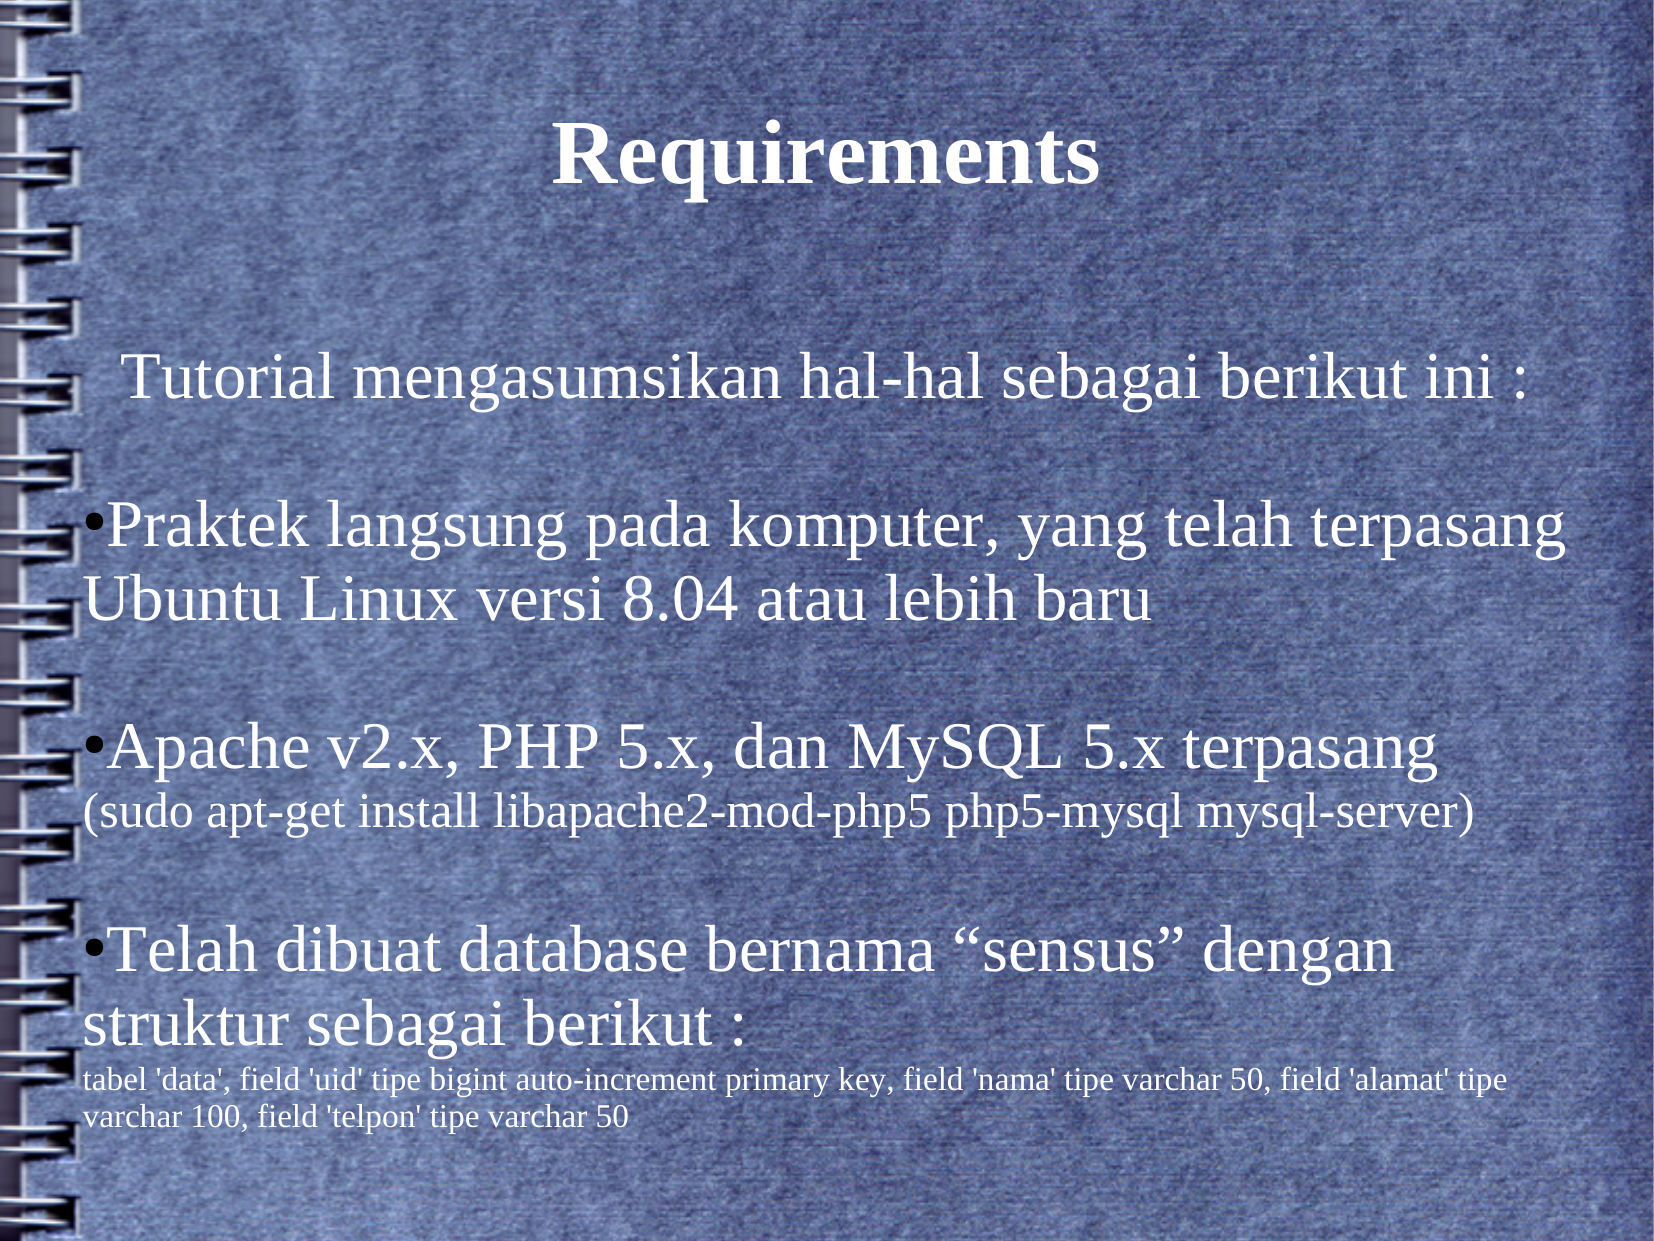

# Requirements
Tutorial mengasumsikan hal-hal sebagai berikut ini :
Praktek langsung pada komputer, yang telah terpasang Ubuntu Linux versi 8.04 atau lebih baru
Apache v2.x, PHP 5.x, dan MySQL 5.x terpasang
(sudo apt-get install libapache2-mod-php5 php5-mysql mysql-server)
Telah dibuat database bernama “sensus” dengan struktur sebagai berikut :
tabel 'data', field 'uid' tipe bigint auto-increment primary key, field 'nama' tipe varchar 50, field 'alamat' tipe varchar 100, field 'telpon' tipe varchar 50